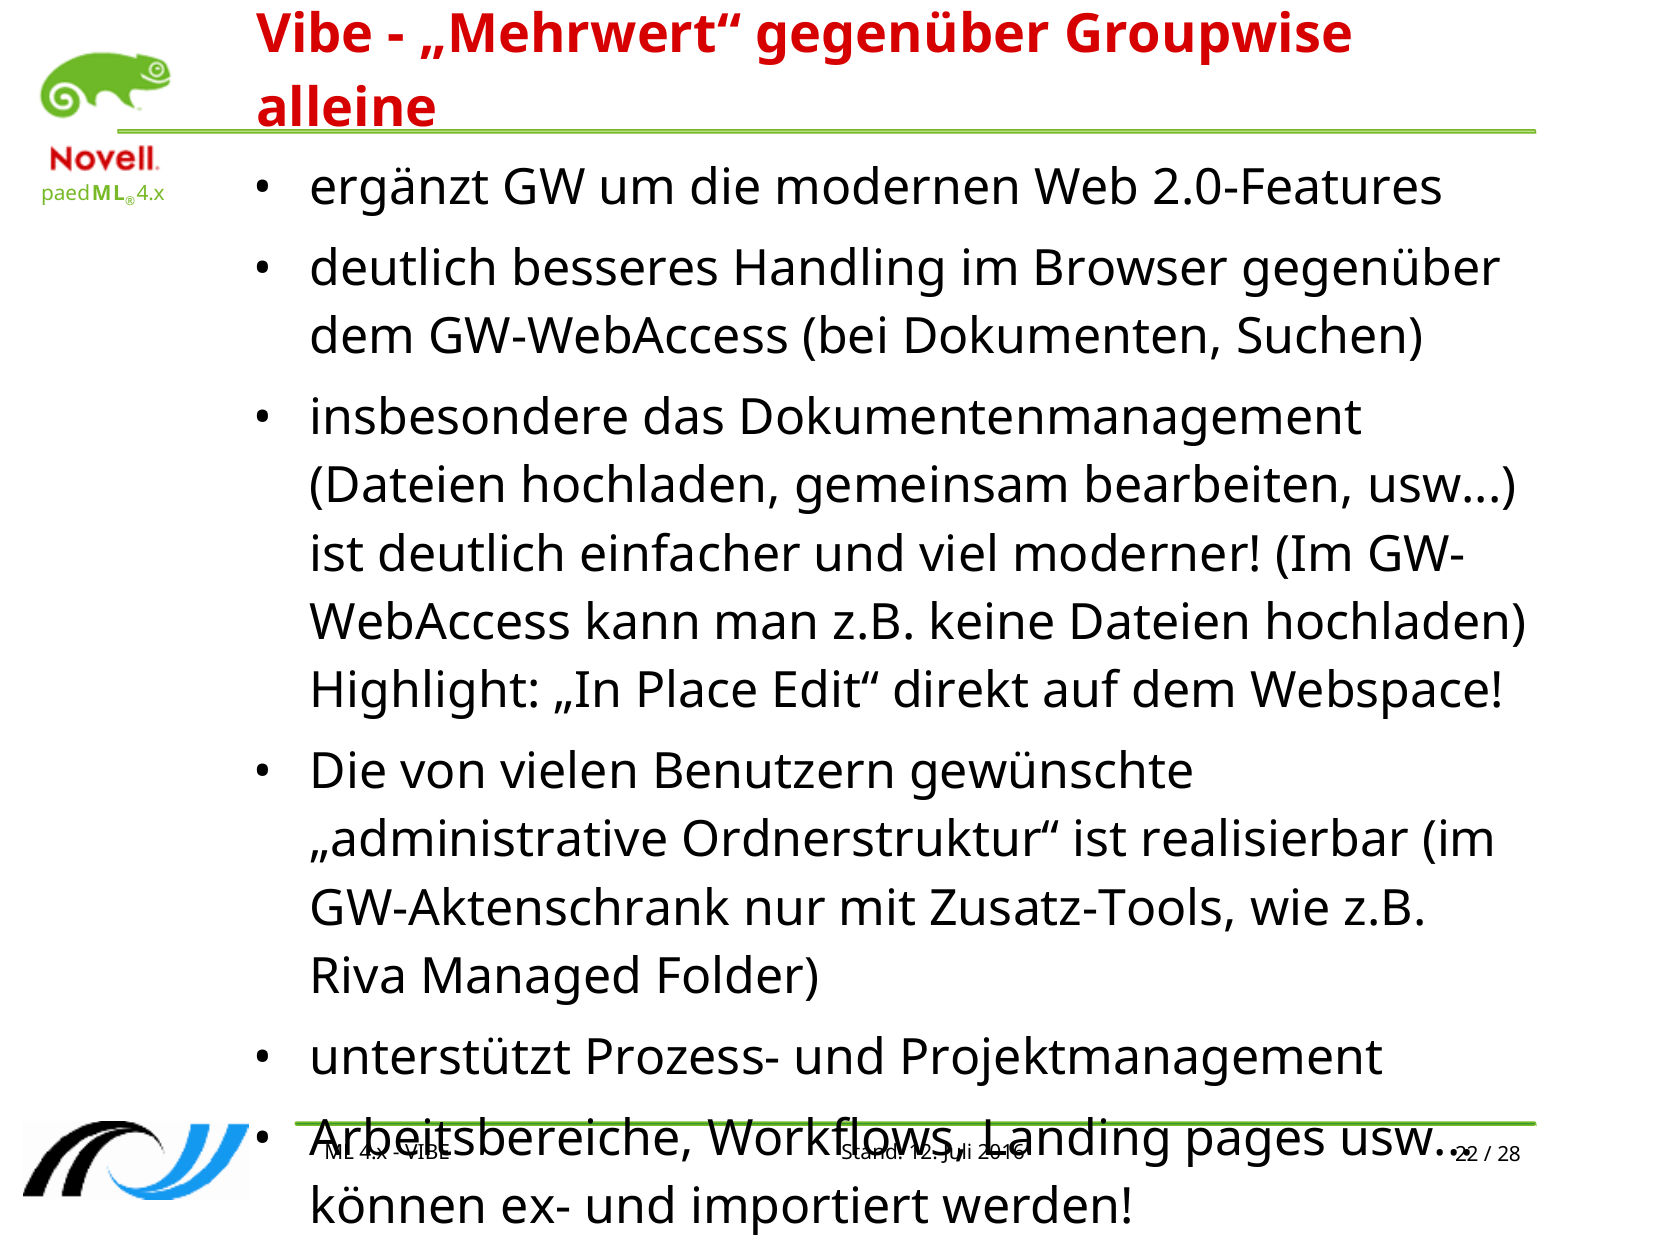

# Vibe - „Mehrwert“ gegenüber Groupwise alleine
ergänzt GW um die modernen Web 2.0-Features
deutlich besseres Handling im Browser gegenüber dem GW-WebAccess (bei Dokumenten, Suchen)
insbesondere das Dokumentenmanagement (Dateien hochladen, gemeinsam bearbeiten, usw...) ist deutlich einfacher und viel moderner! (Im GW-WebAccess kann man z.B. keine Dateien hochladen)
Highlight: „In Place Edit“ direkt auf dem Webspace!
Die von vielen Benutzern gewünschte „administrative Ordnerstruktur“ ist realisierbar (im GW-Aktenschrank nur mit Zusatz-Tools, wie z.B. Riva Managed Folder)
unterstützt Prozess- und Projektmanagement
Arbeitsbereiche, Workflows, Landing pages usw... können ex- und importiert werden!
ML 4.x - VIBE
12. Juli 2016
22